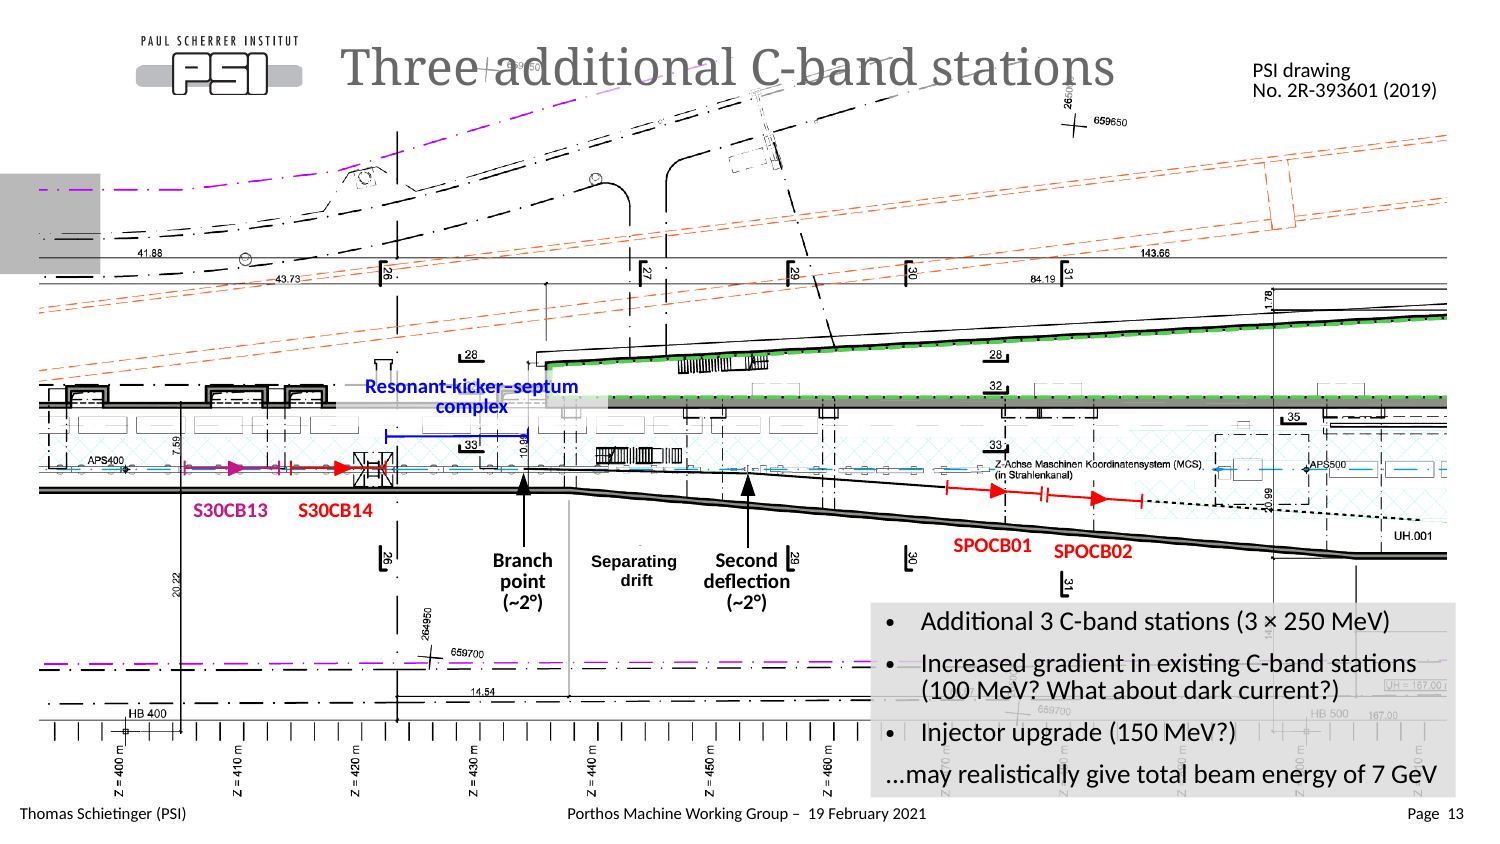

# Three additional C-band stations
PSI drawing
No. 2R-393601 (2019)
Resonant-kicker–septum
complex
S30CB13
S30CB14
SPOCB01
SPOCB02
Branch point (~2°)
Second deflection (~2°)
Separating
drift
Additional 3 C-band stations (3 × 250 MeV)
Increased gradient in existing C-band stations
(100 MeV? What about dark current?)
Injector upgrade (150 MeV?)
...may realistically give total beam energy of 7 GeV